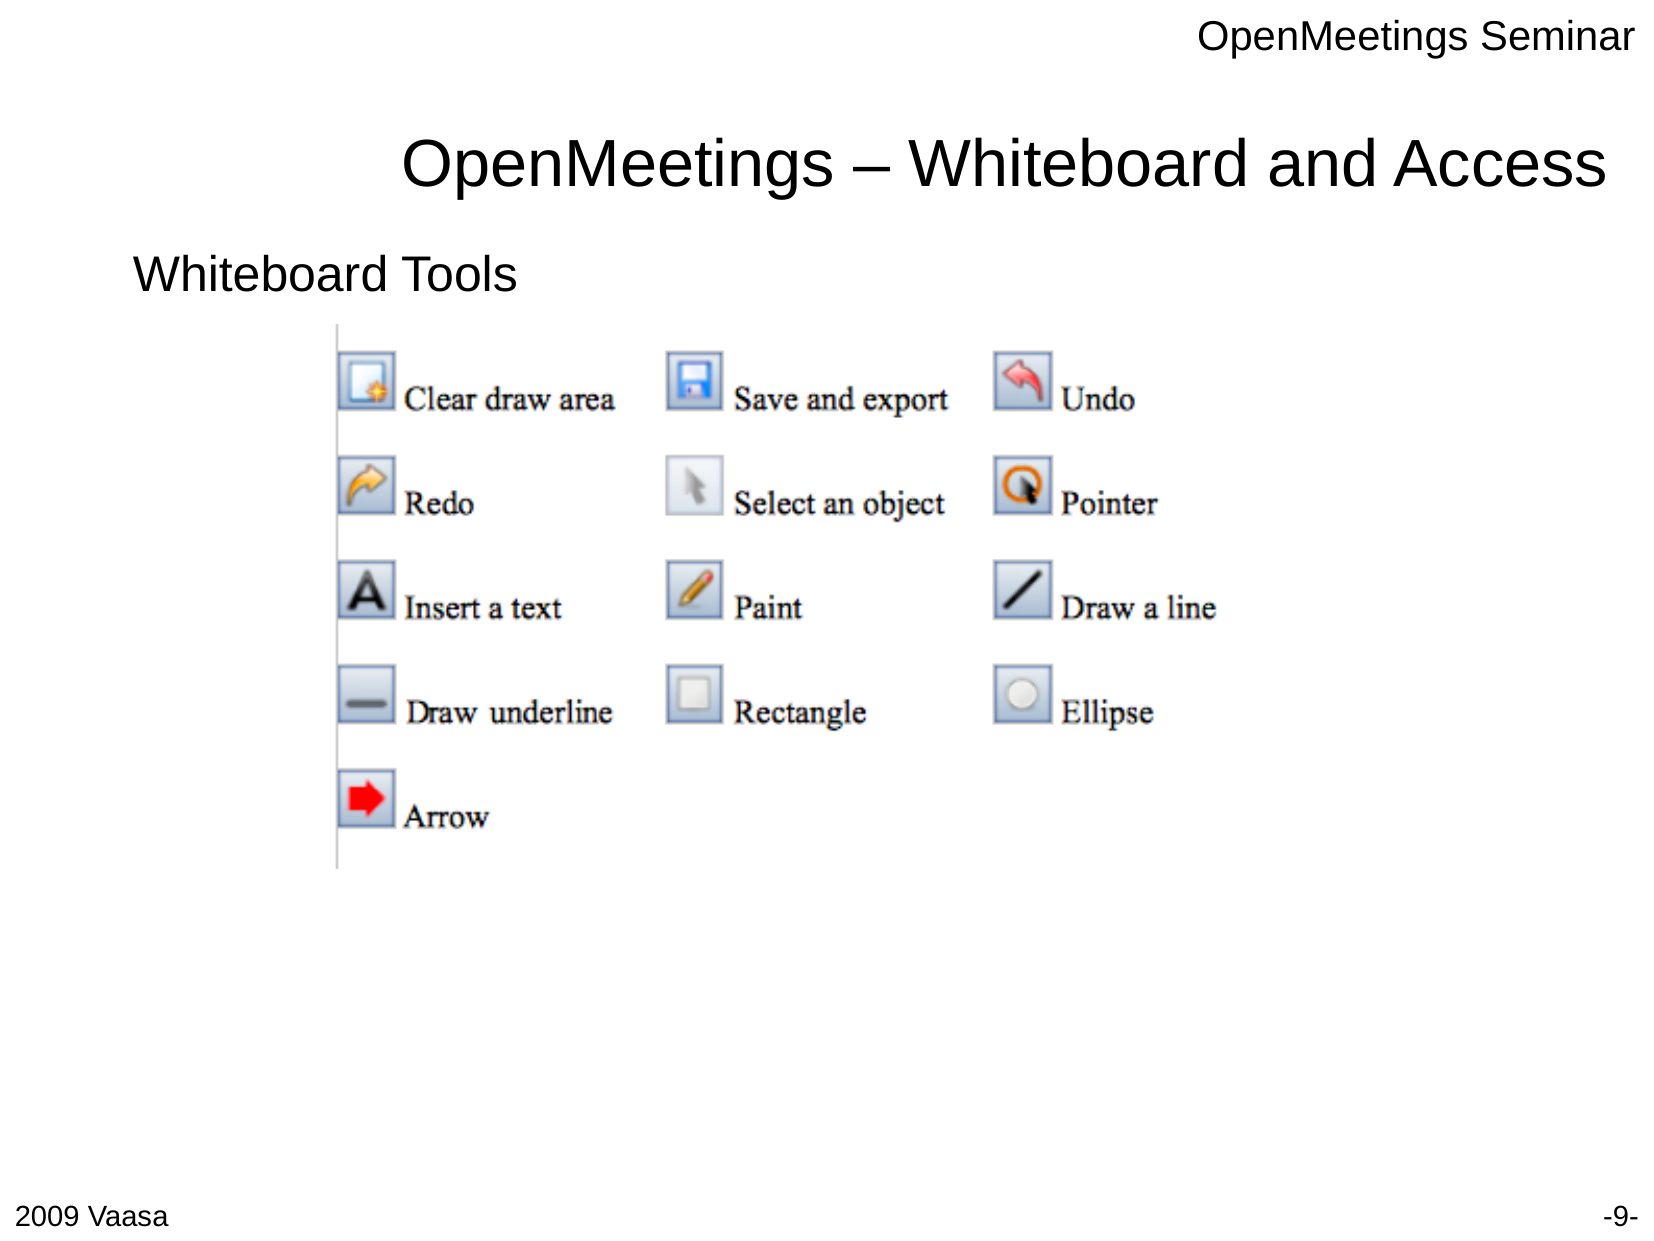

# OpenMeetings Seminar
OpenMeetings – Whiteboard and Access
Whiteboard Tools
-9-
2009 Vaasa